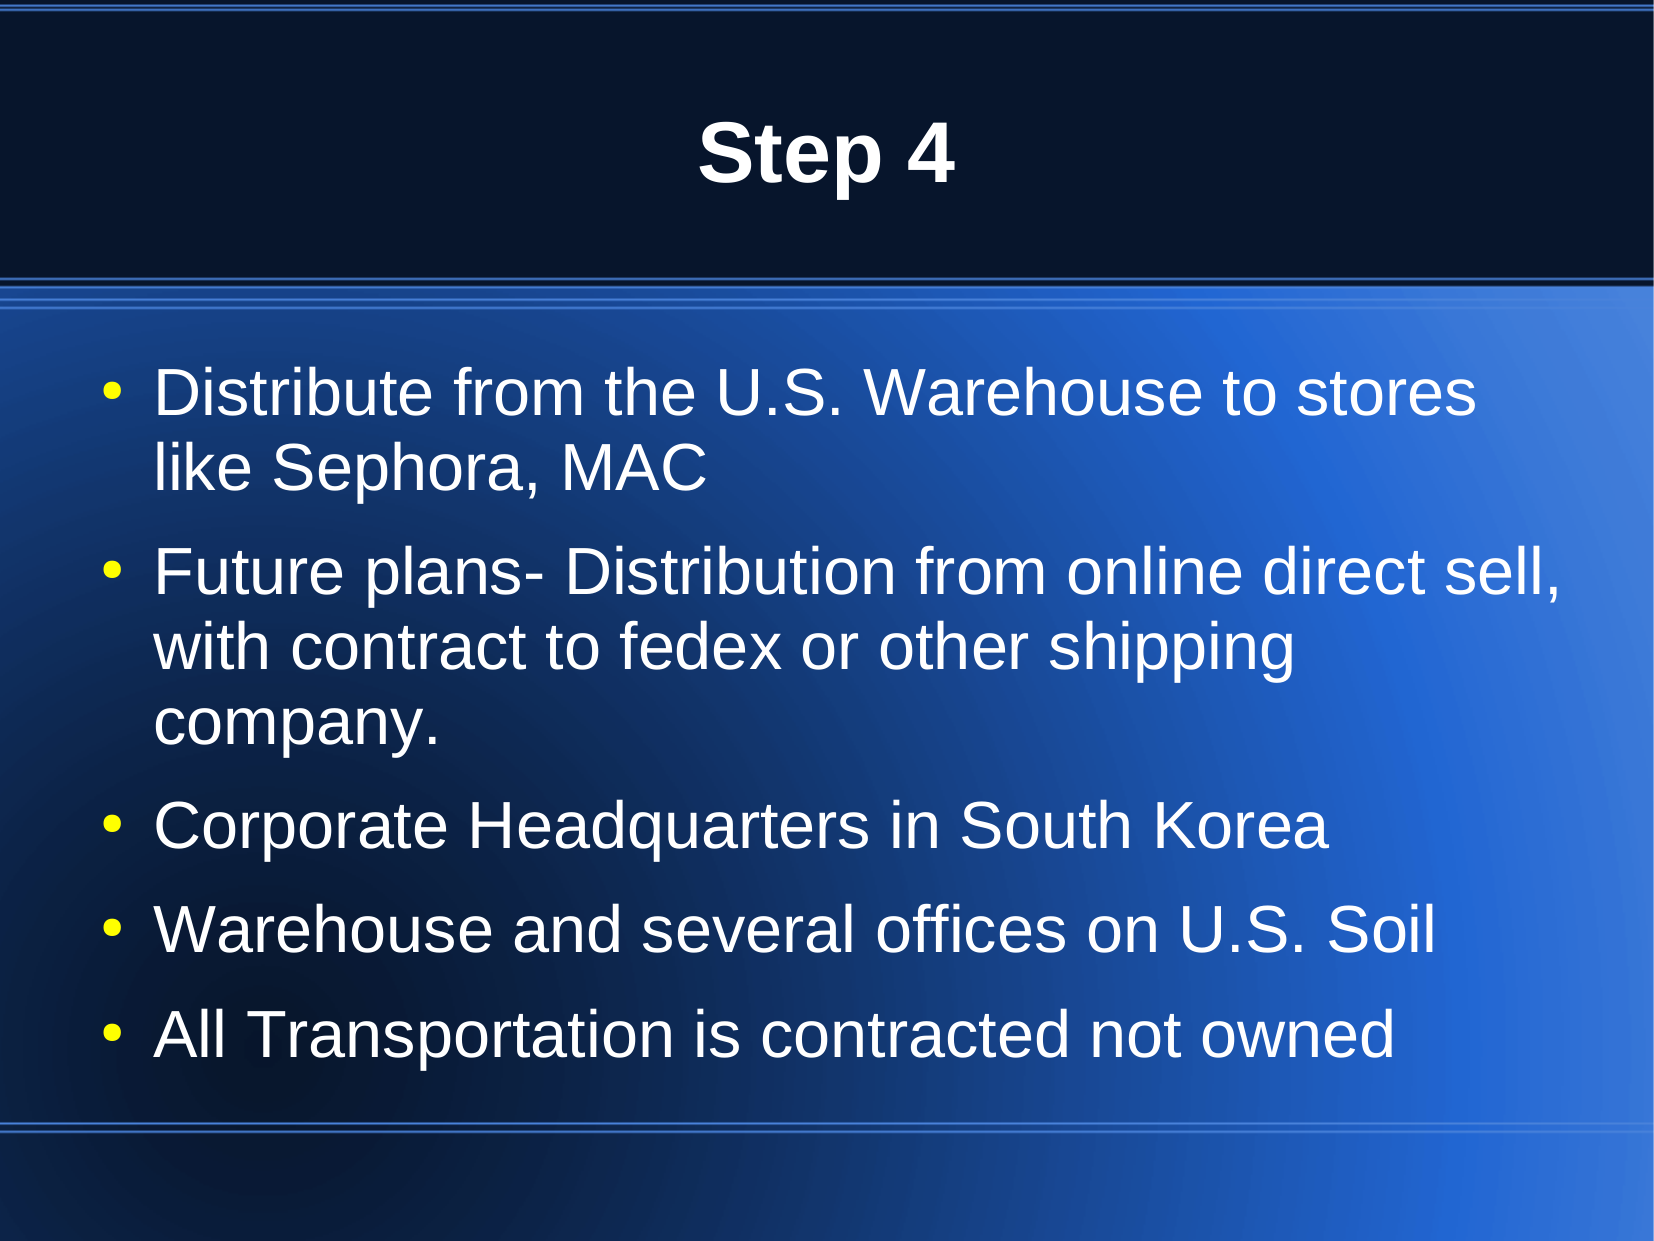

# Step 4
Distribute from the U.S. Warehouse to stores like Sephora, MAC
Future plans- Distribution from online direct sell, with contract to fedex or other shipping company.
Corporate Headquarters in South Korea
Warehouse and several offices on U.S. Soil
All Transportation is contracted not owned